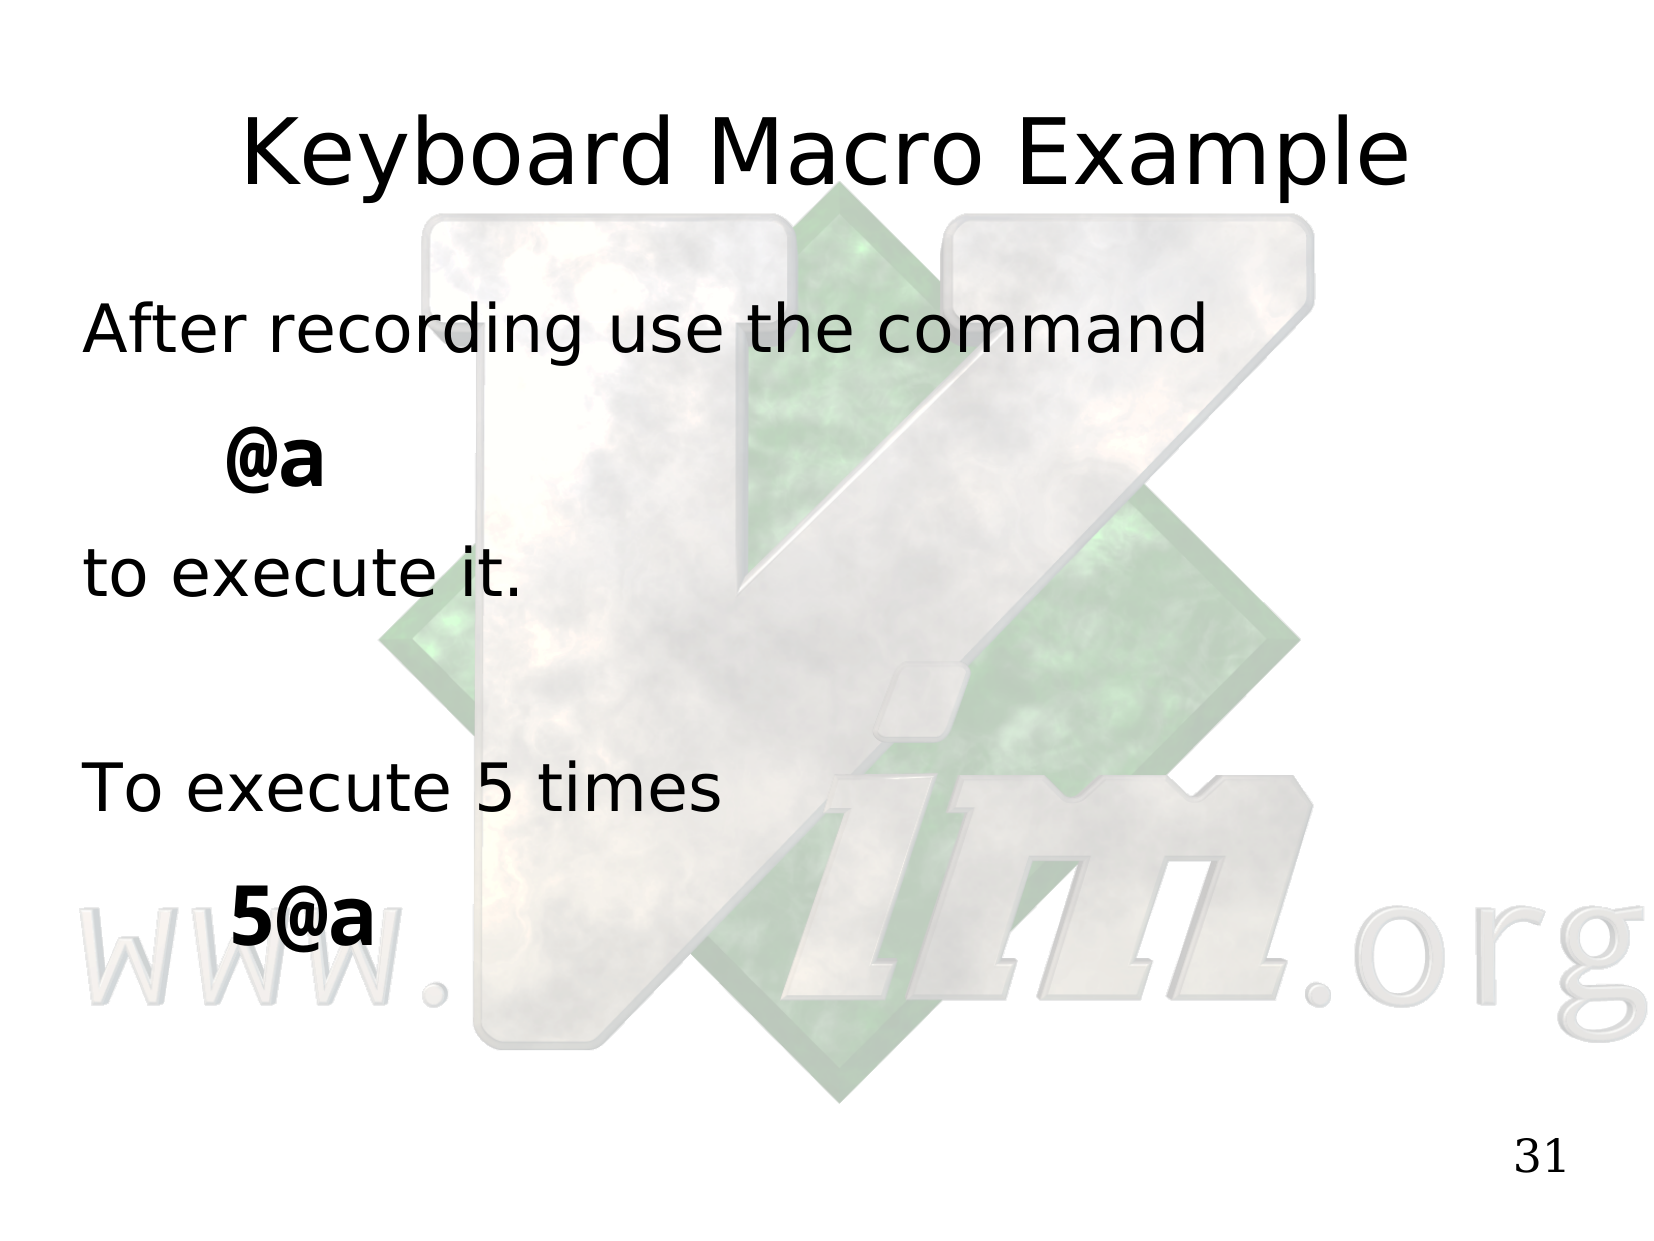

# Keyboard Macro Example
After recording use the command
 @a
to execute it.
To execute 5 times
 5@a
31